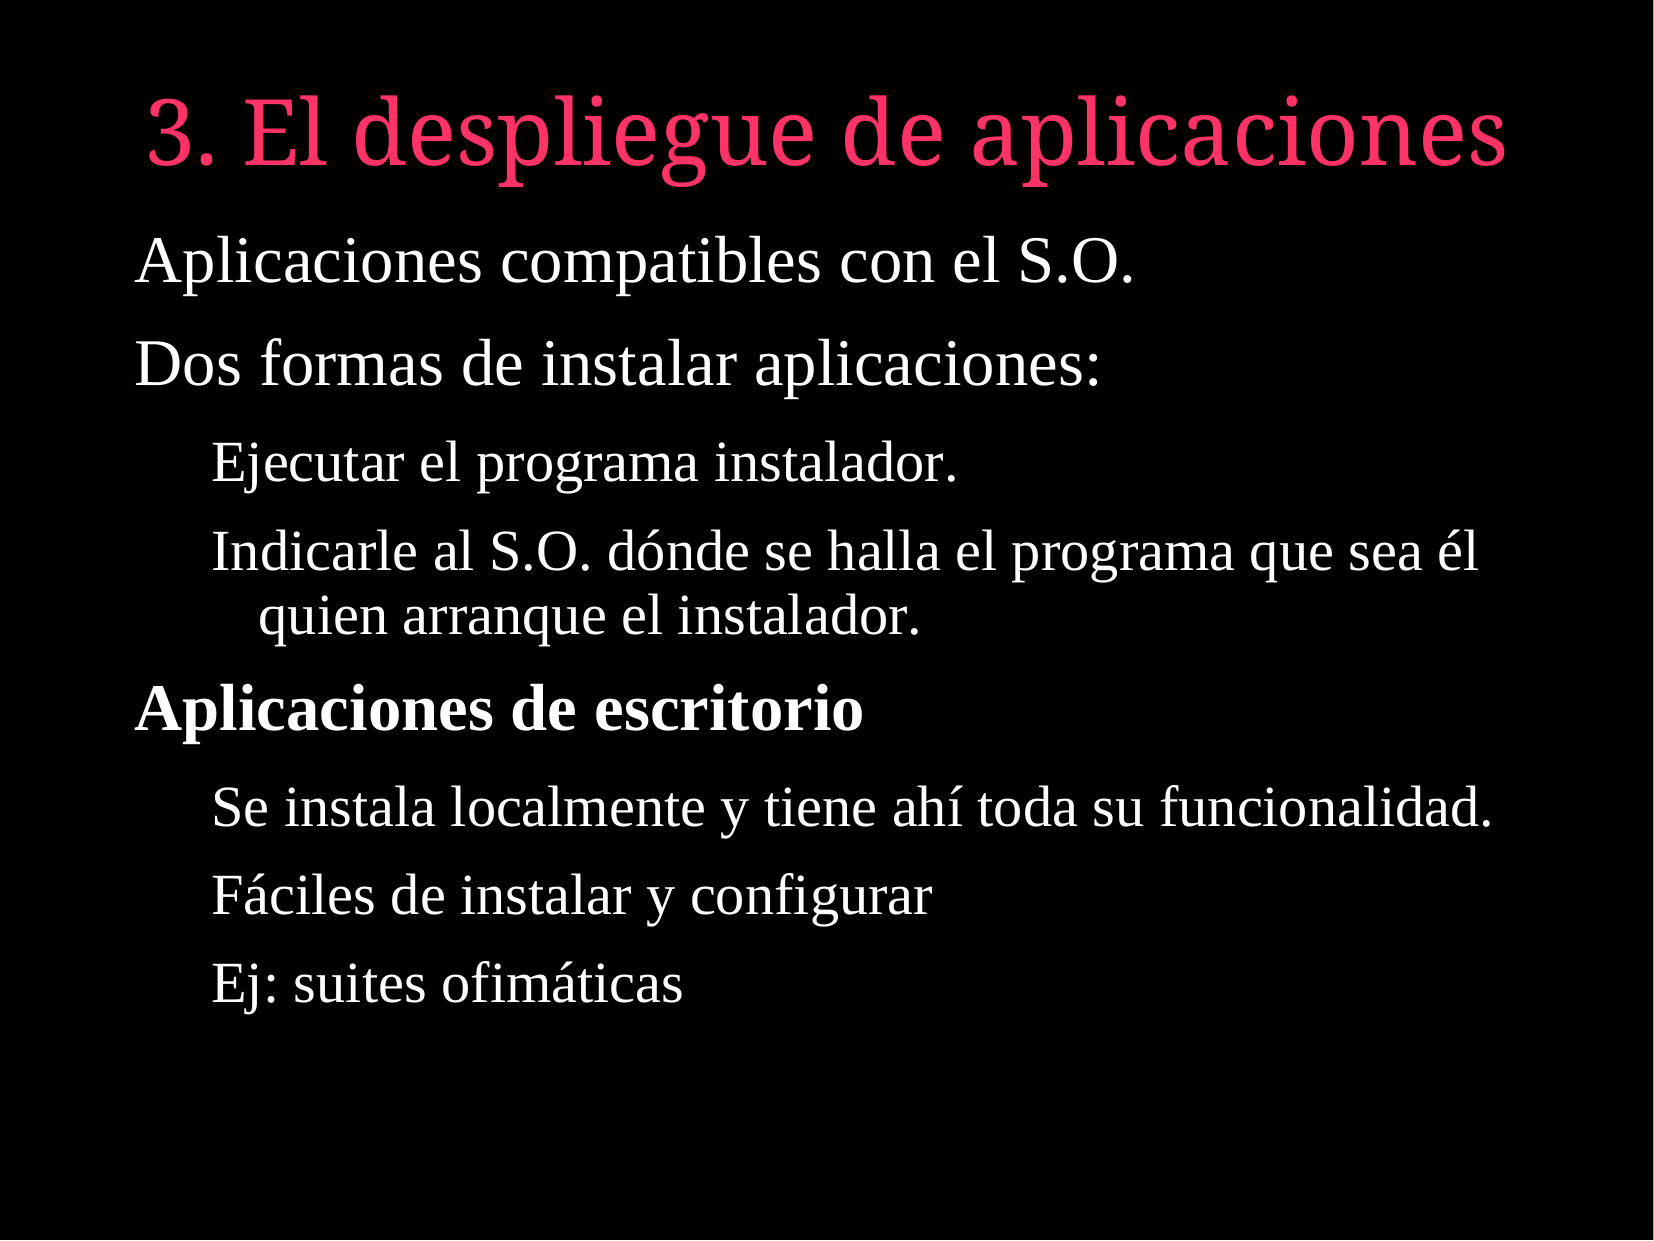

# 3. El despliegue de aplicaciones
Aplicaciones compatibles con el S.O.
Dos formas de instalar aplicaciones:
Ejecutar el programa instalador.
Indicarle al S.O. dónde se halla el programa que sea él quien arranque el instalador.
Aplicaciones de escritorio
Se instala localmente y tiene ahí toda su funcionalidad.
Fáciles de instalar y configurar
Ej: suites ofimáticas